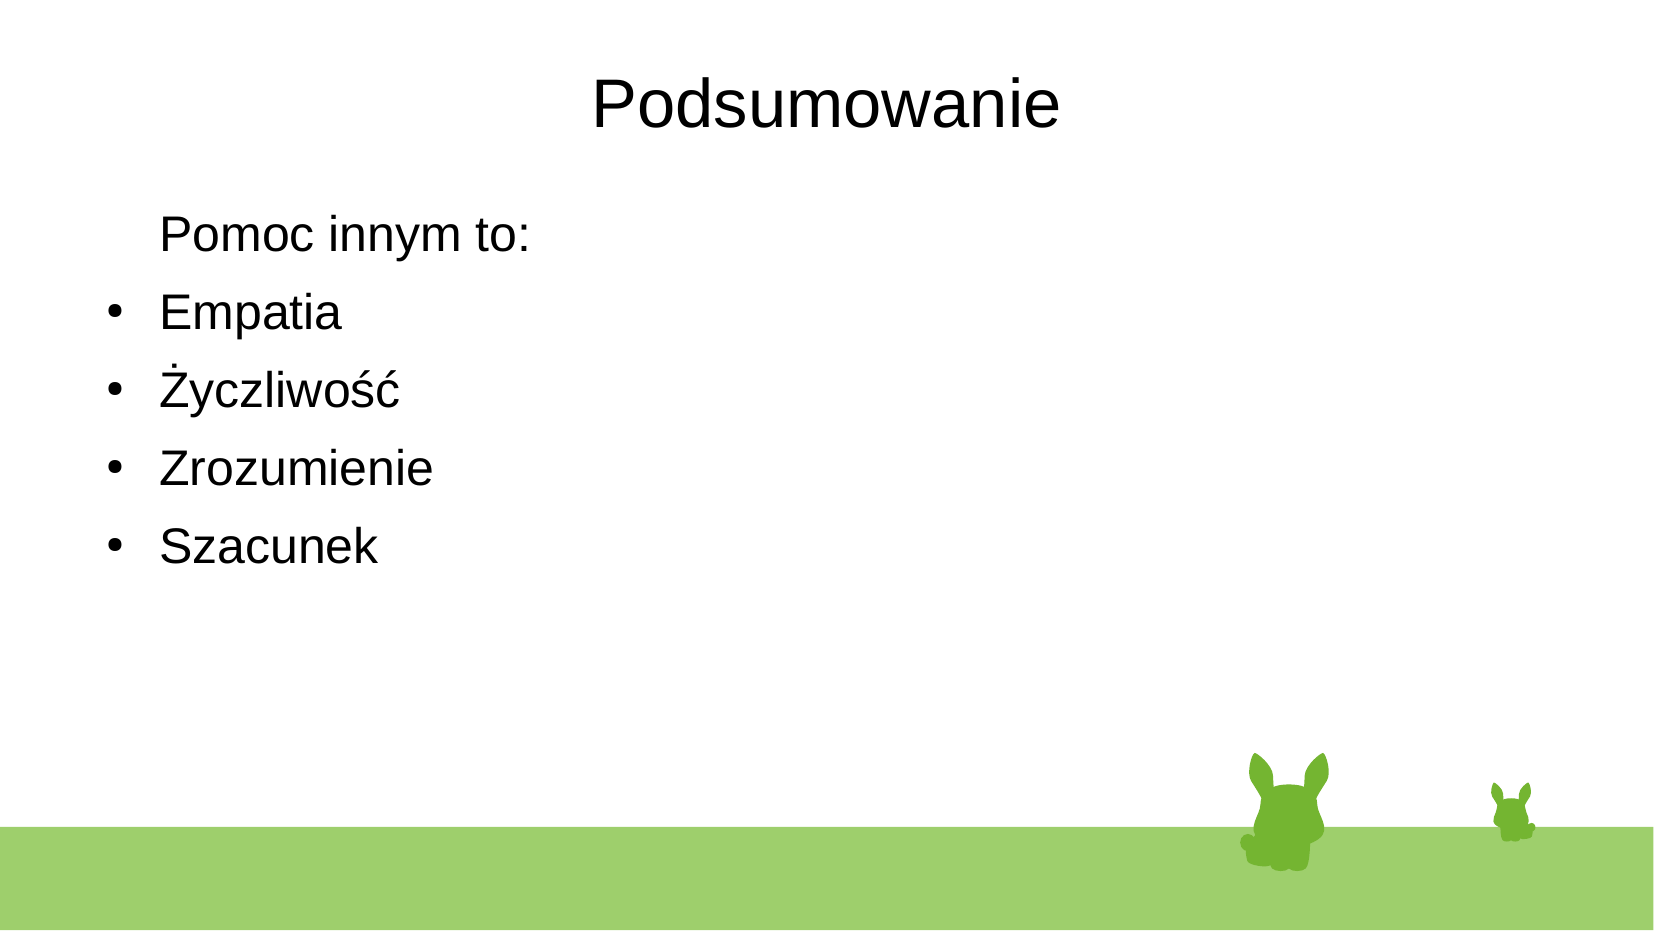

# Podsumowanie
Pomoc innym to:
Empatia
Życzliwość
Zrozumienie
Szacunek